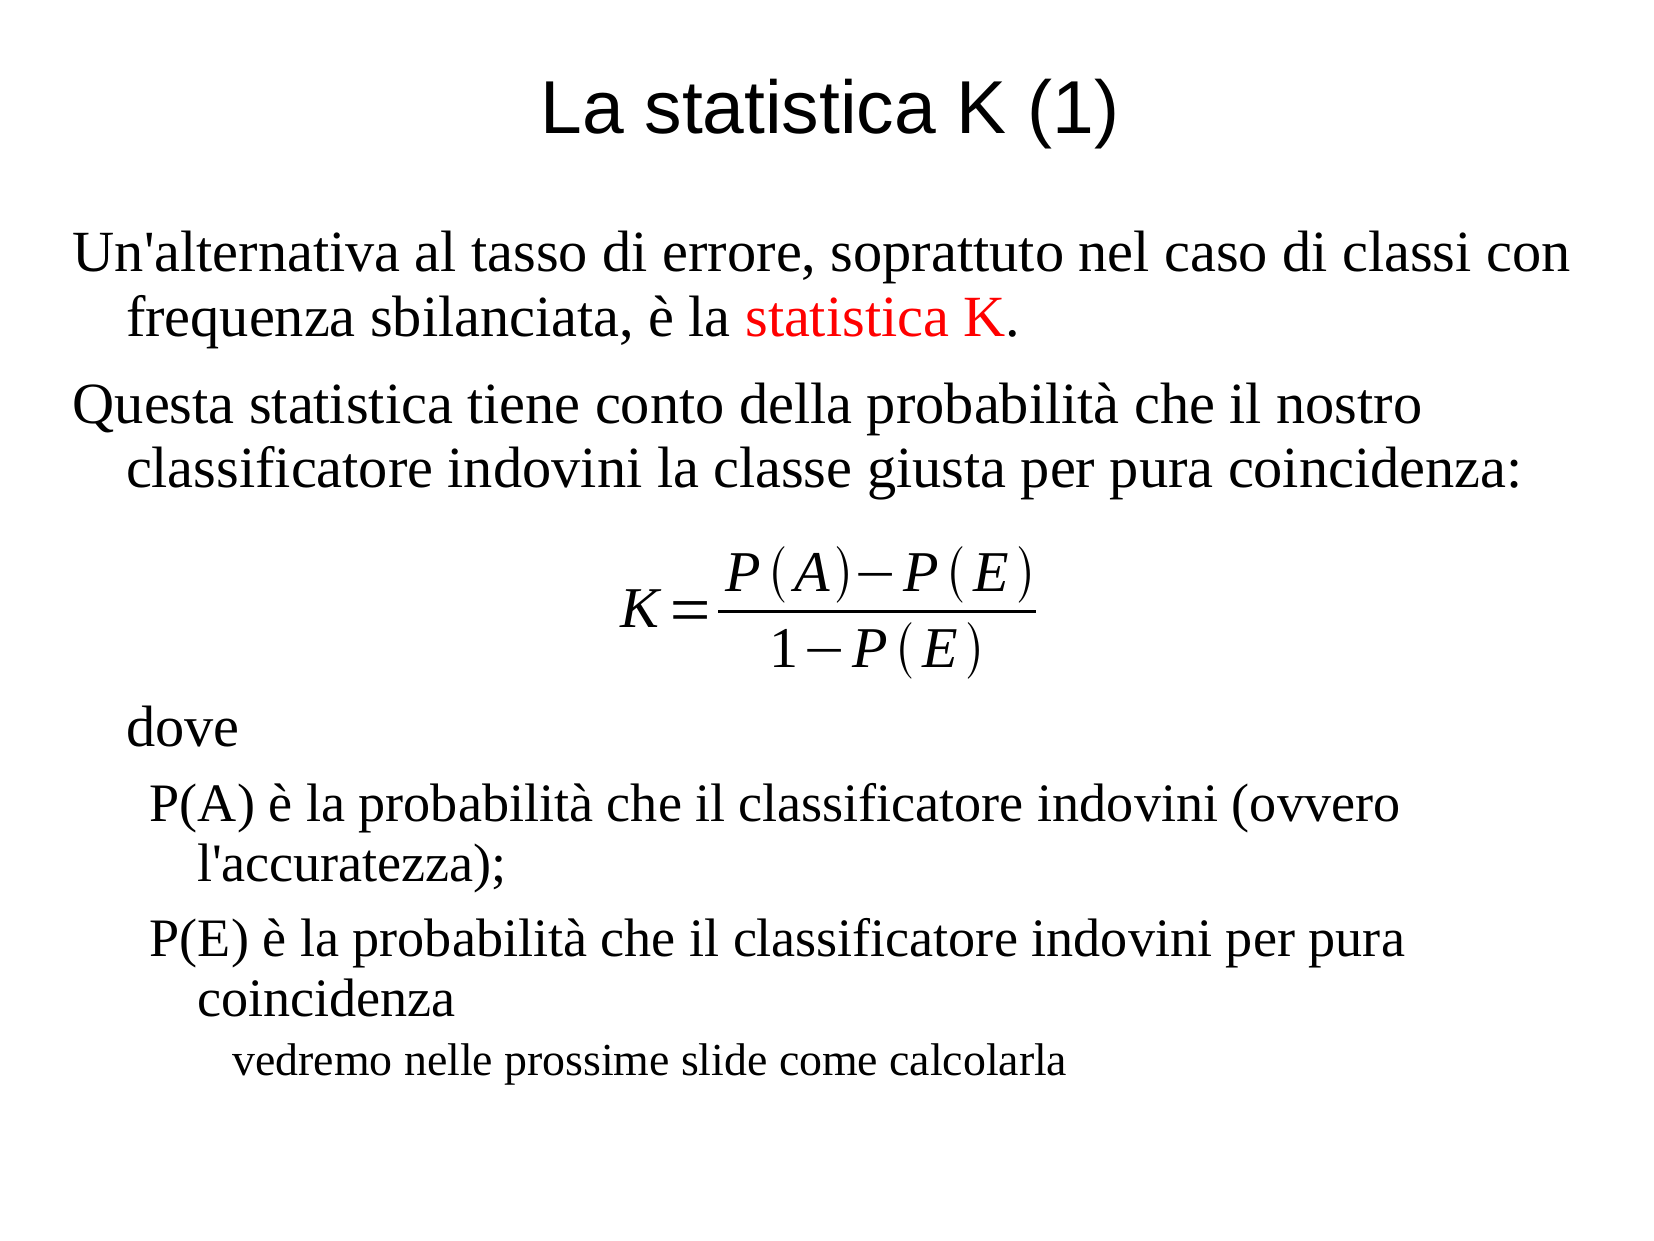

# La statistica K (1)
Un'alternativa al tasso di errore, soprattuto nel caso di classi con frequenza sbilanciata, è la statistica K.
Questa statistica tiene conto della probabilità che il nostro classificatore indovini la classe giusta per pura coincidenza:
dove
P(A) è la probabilità che il classificatore indovini (ovvero l'accuratezza);
P(E) è la probabilità che il classificatore indovini per pura coincidenza
vedremo nelle prossime slide come calcolarla